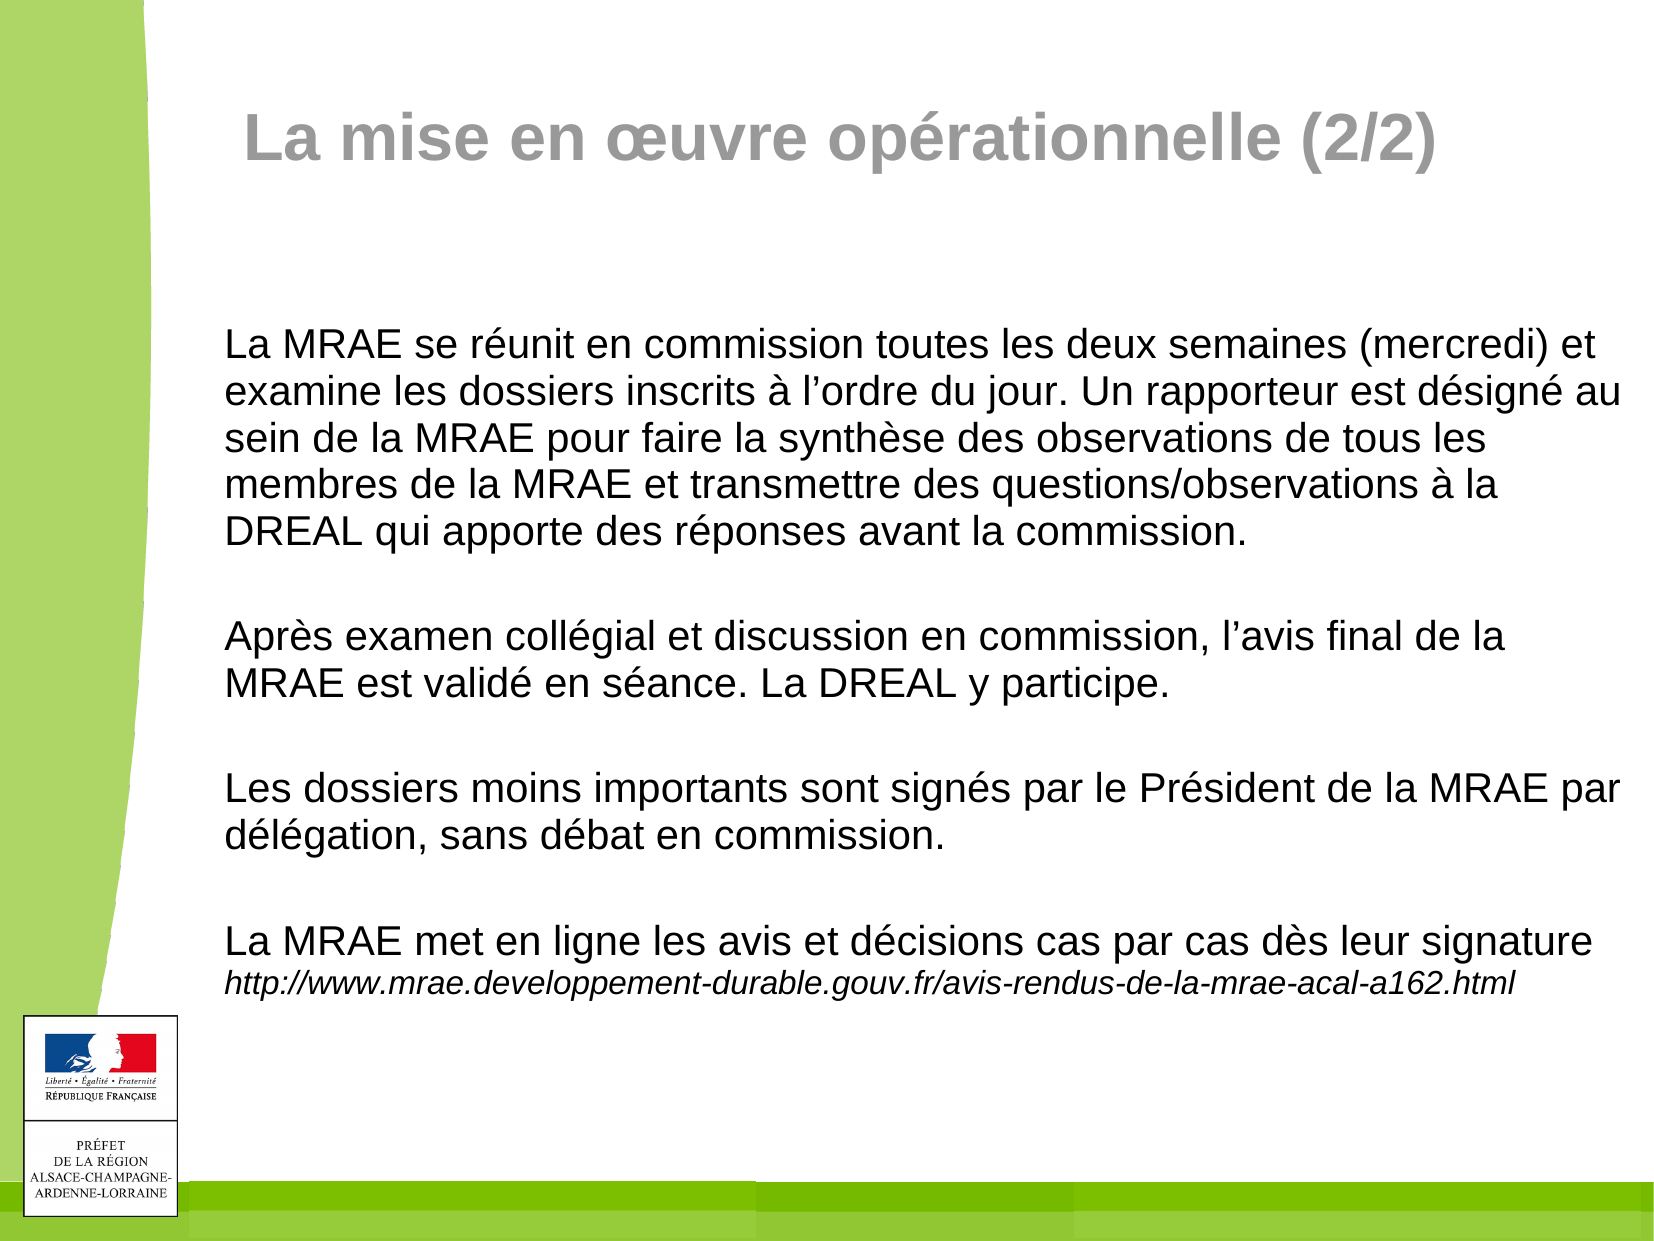

# La mise en œuvre opérationnelle (2/2)
La MRAE se réunit en commission toutes les deux semaines (mercredi) et examine les dossiers inscrits à l’ordre du jour. Un rapporteur est désigné au sein de la MRAE pour faire la synthèse des observations de tous les membres de la MRAE et transmettre des questions/observations à la DREAL qui apporte des réponses avant la commission.
Après examen collégial et discussion en commission, l’avis final de la MRAE est validé en séance. La DREAL y participe.
Les dossiers moins importants sont signés par le Président de la MRAE par délégation, sans débat en commission.
La MRAE met en ligne les avis et décisions cas par cas dès leur signature http://www.mrae.developpement-durable.gouv.fr/avis-rendus-de-la-mrae-acal-a162.html